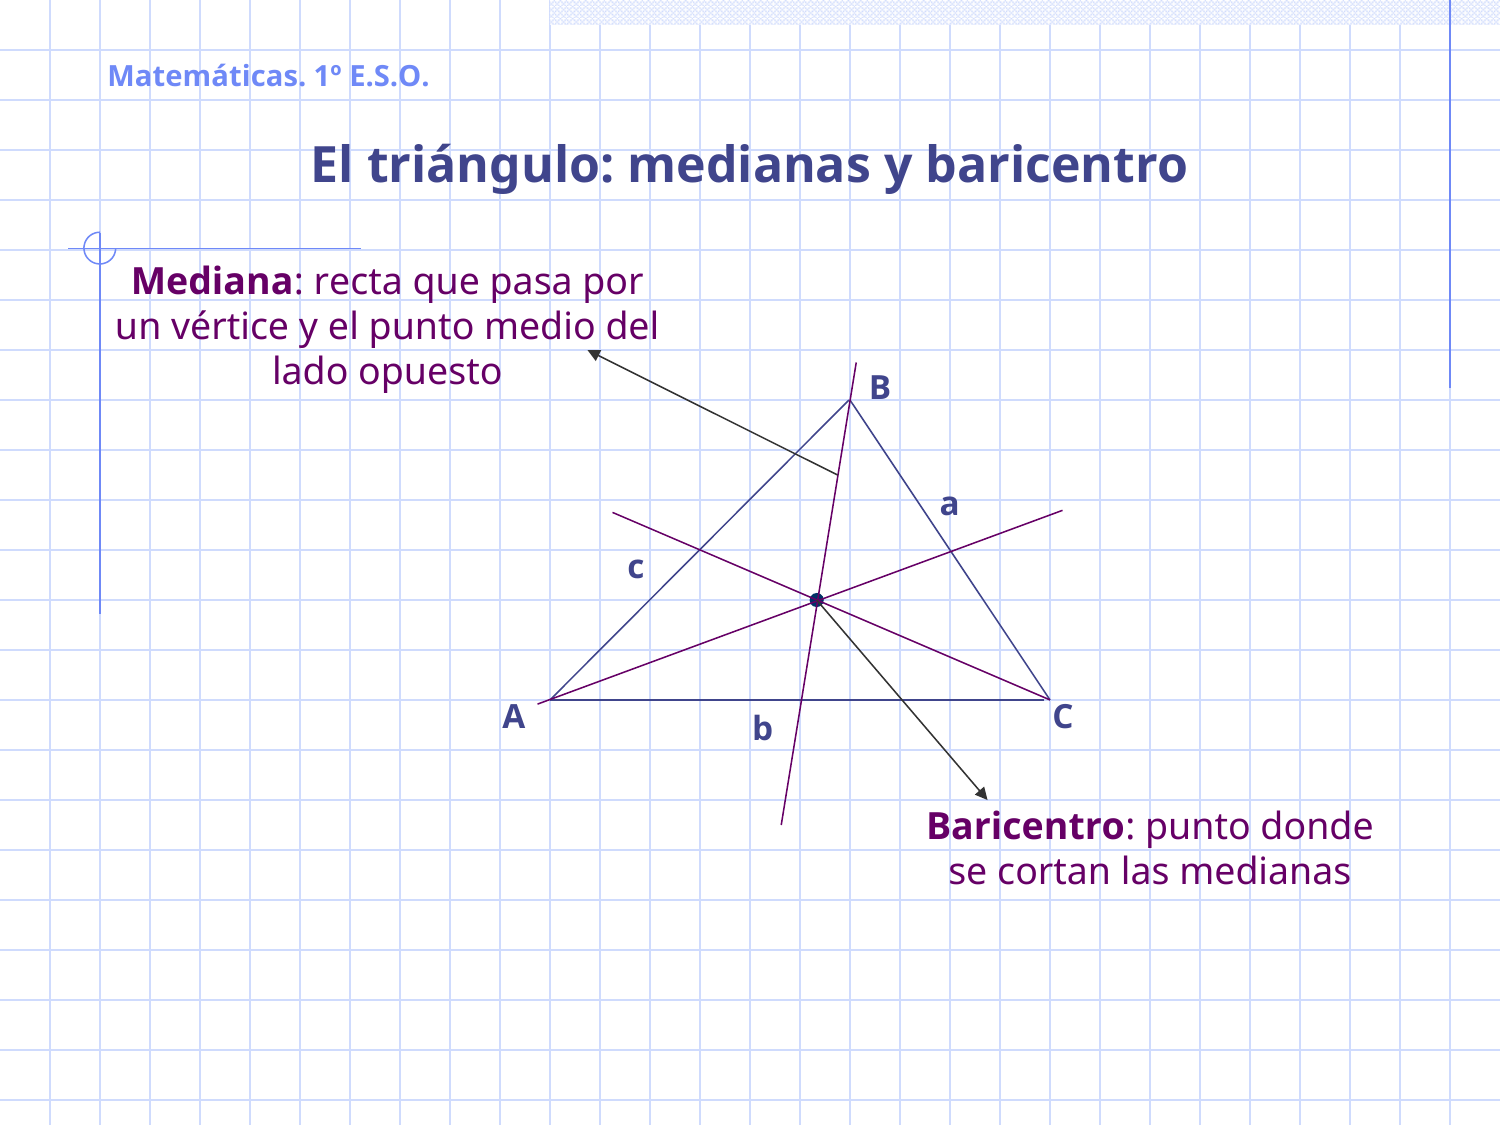

El triángulo: medianas y baricentro
Mediana: recta que pasa por un vértice y el punto medio del lado opuesto
B
a
c
A
b
C
Baricentro: punto donde se cortan las medianas